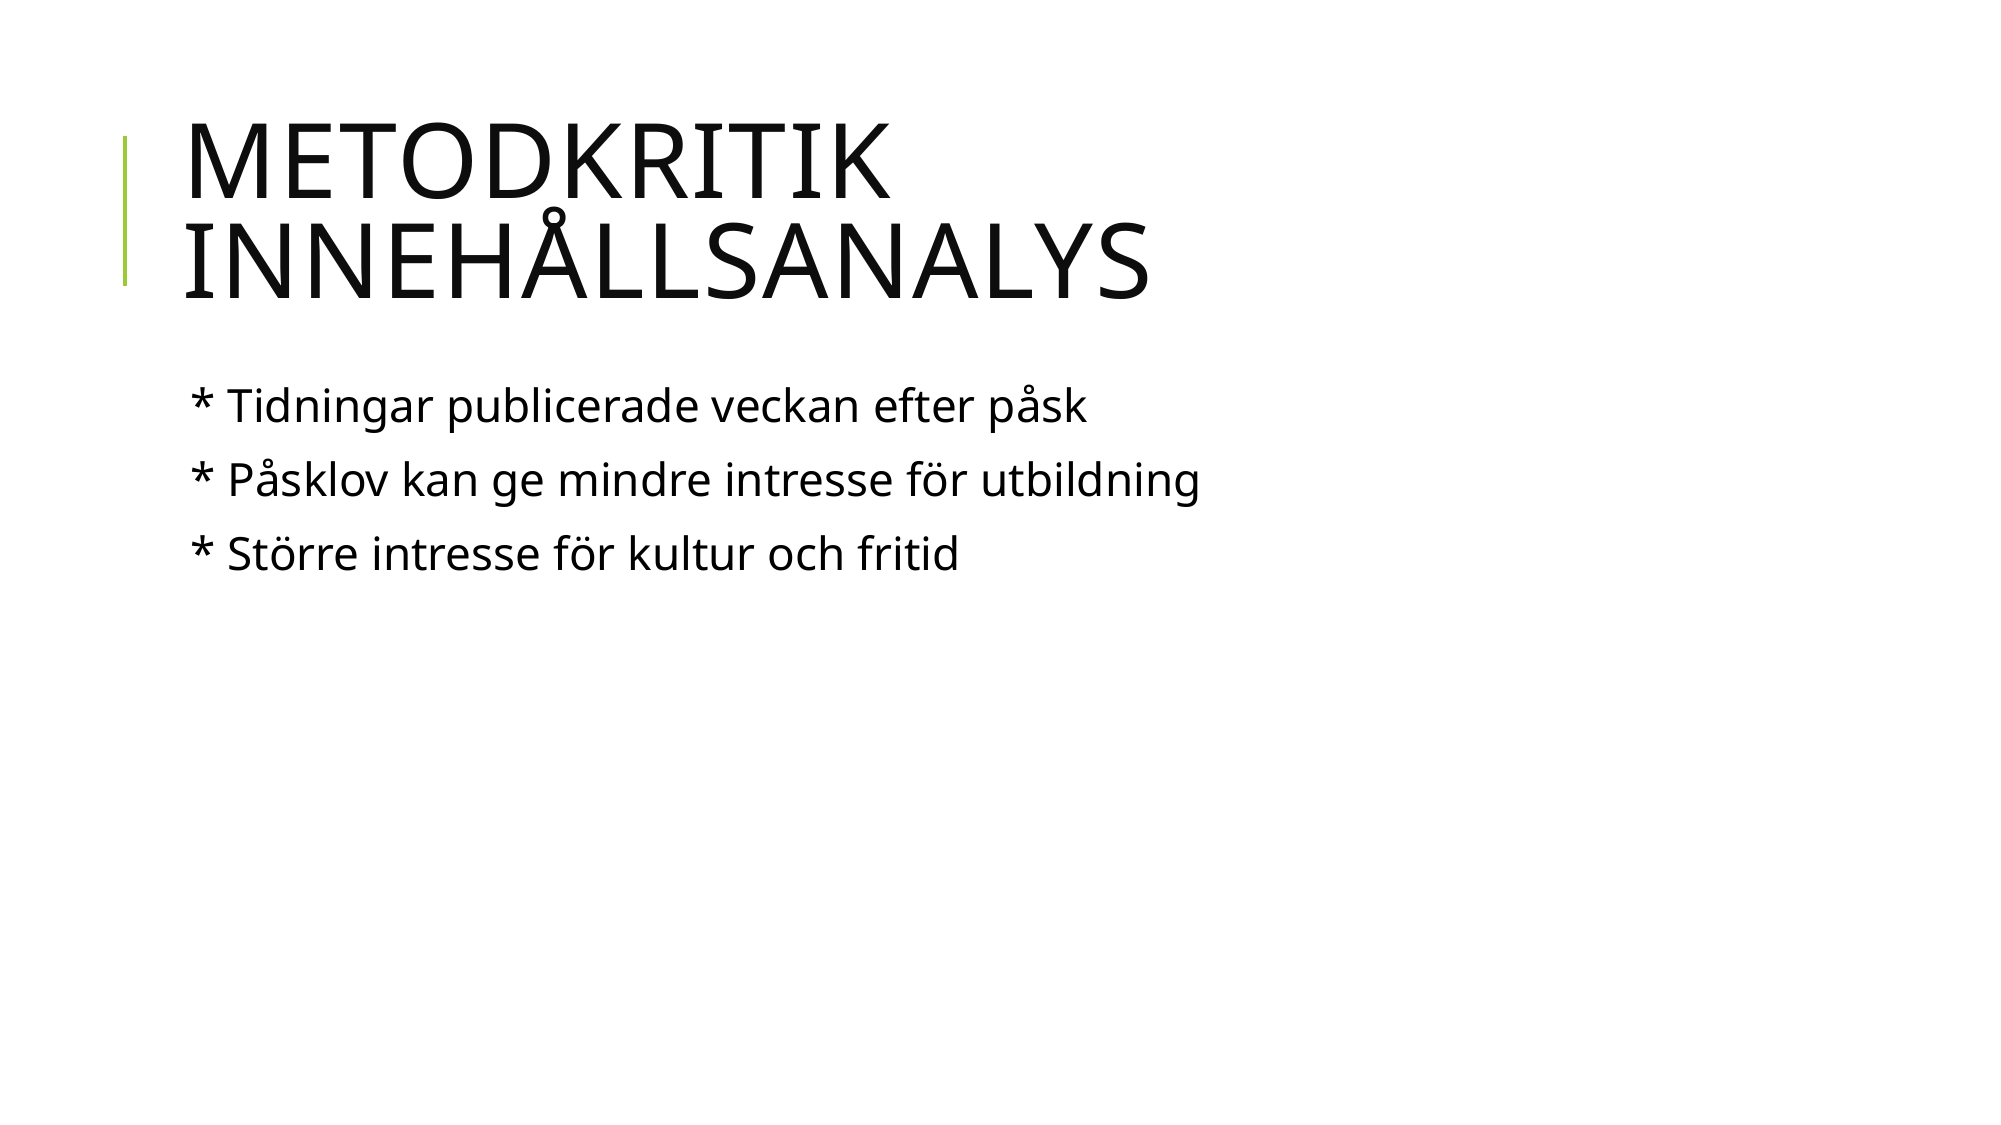

# Metodkritik innehållsanalys
* Tidningar publicerade veckan efter påsk
* Påsklov kan ge mindre intresse för utbildning
* Större intresse för kultur och fritid